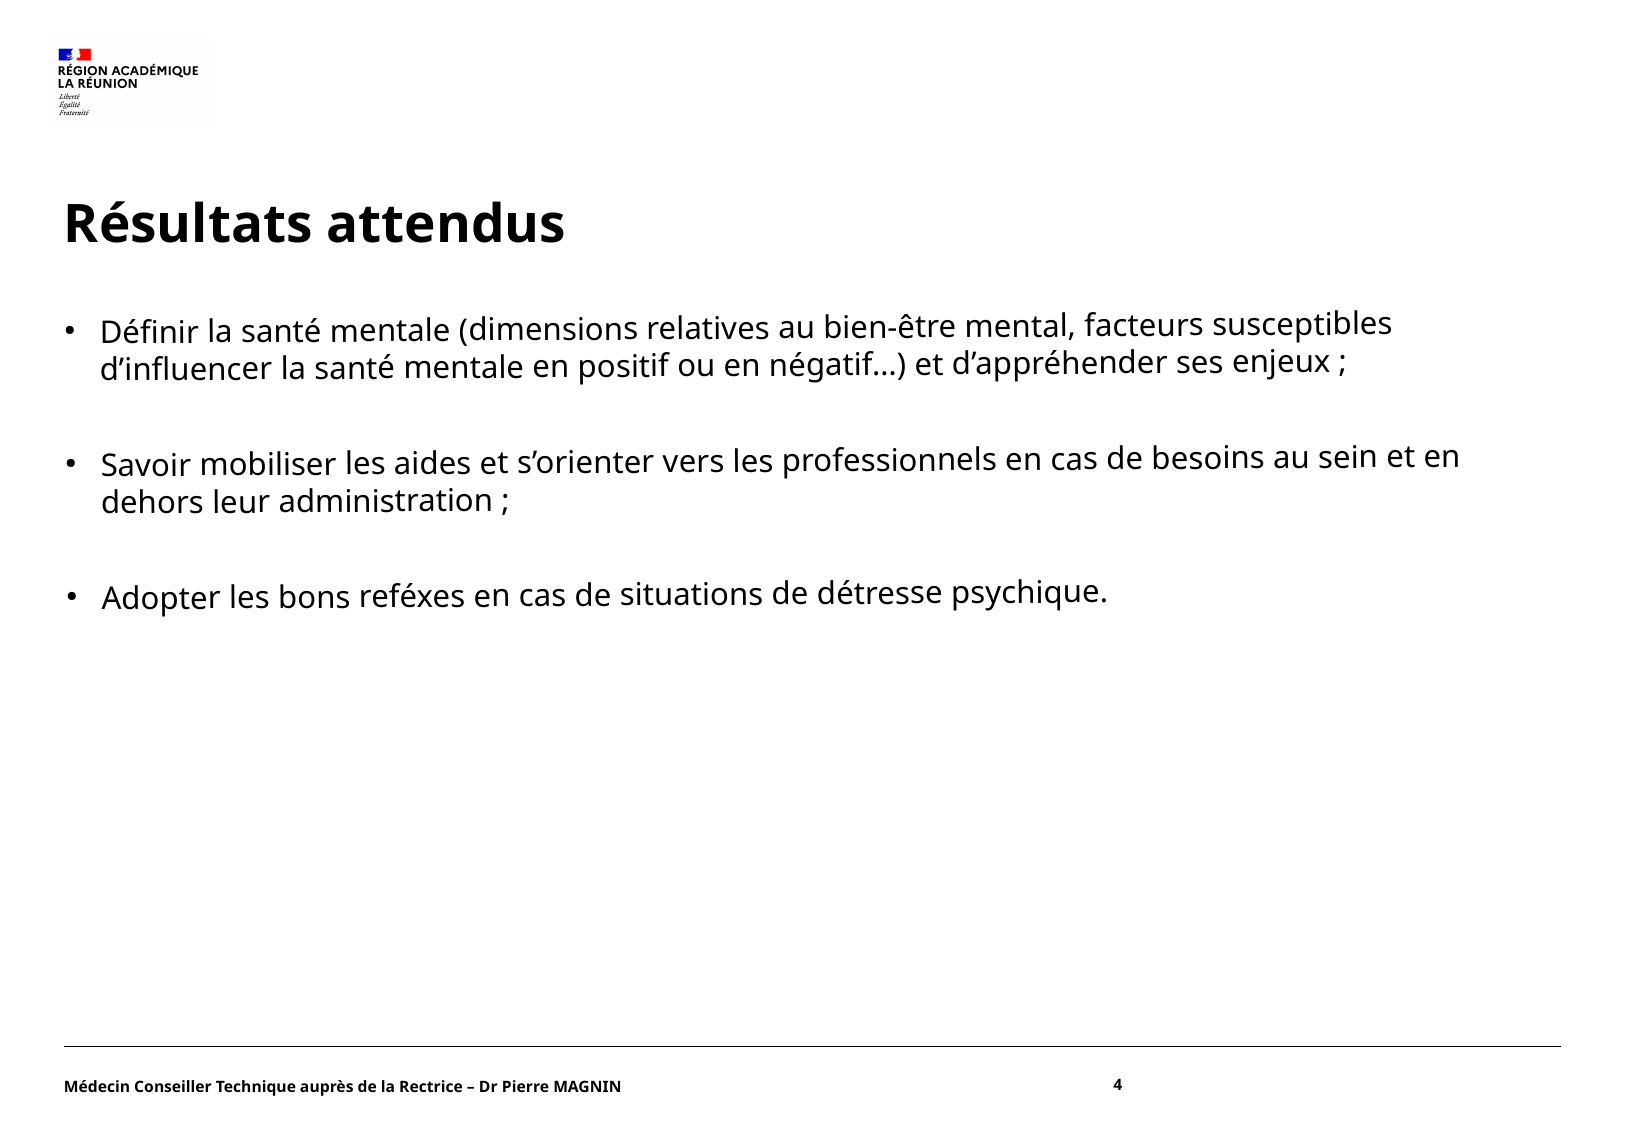

# Résultats attendus
Définir la santé mentale (dimensions relatives au bien-être mental, facteurs susceptibles d’influencer la santé mentale en positif ou en négatif…) et d’appréhender ses enjeux ;
Savoir mobiliser les aides et s’orienter vers les professionnels en cas de besoins au sein et en dehors leur administration ;
Adopter les bons reféxes en cas de situations de détresse psychique.
Médecin Conseiller Technique auprès de la Rectrice – Dr Pierre MAGNIN